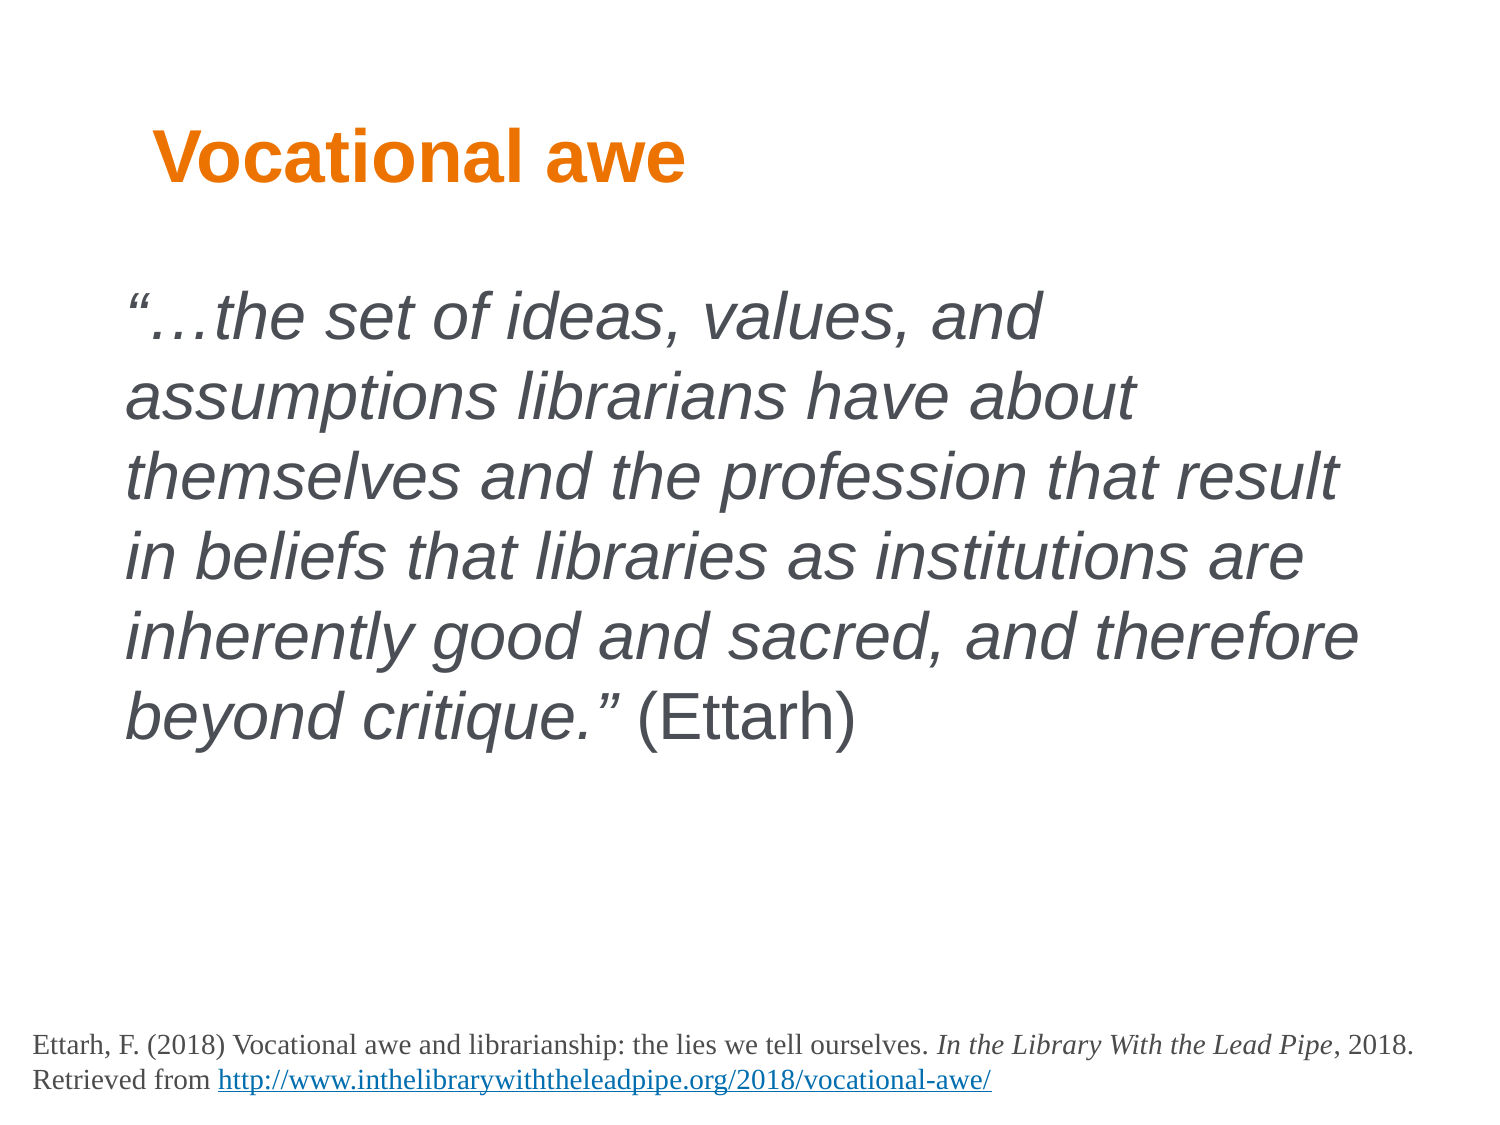

Vocational awe
“…the set of ideas, values, and assumptions librarians have about themselves and the profession that result in beliefs that libraries as institutions are inherently good and sacred, and therefore beyond critique.” (Ettarh)
Ettarh, F. (2018) Vocational awe and librarianship: the lies we tell ourselves. In the Library With the Lead Pipe, 2018. Retrieved from http://www.inthelibrarywiththeleadpipe.org/2018/vocational-awe/